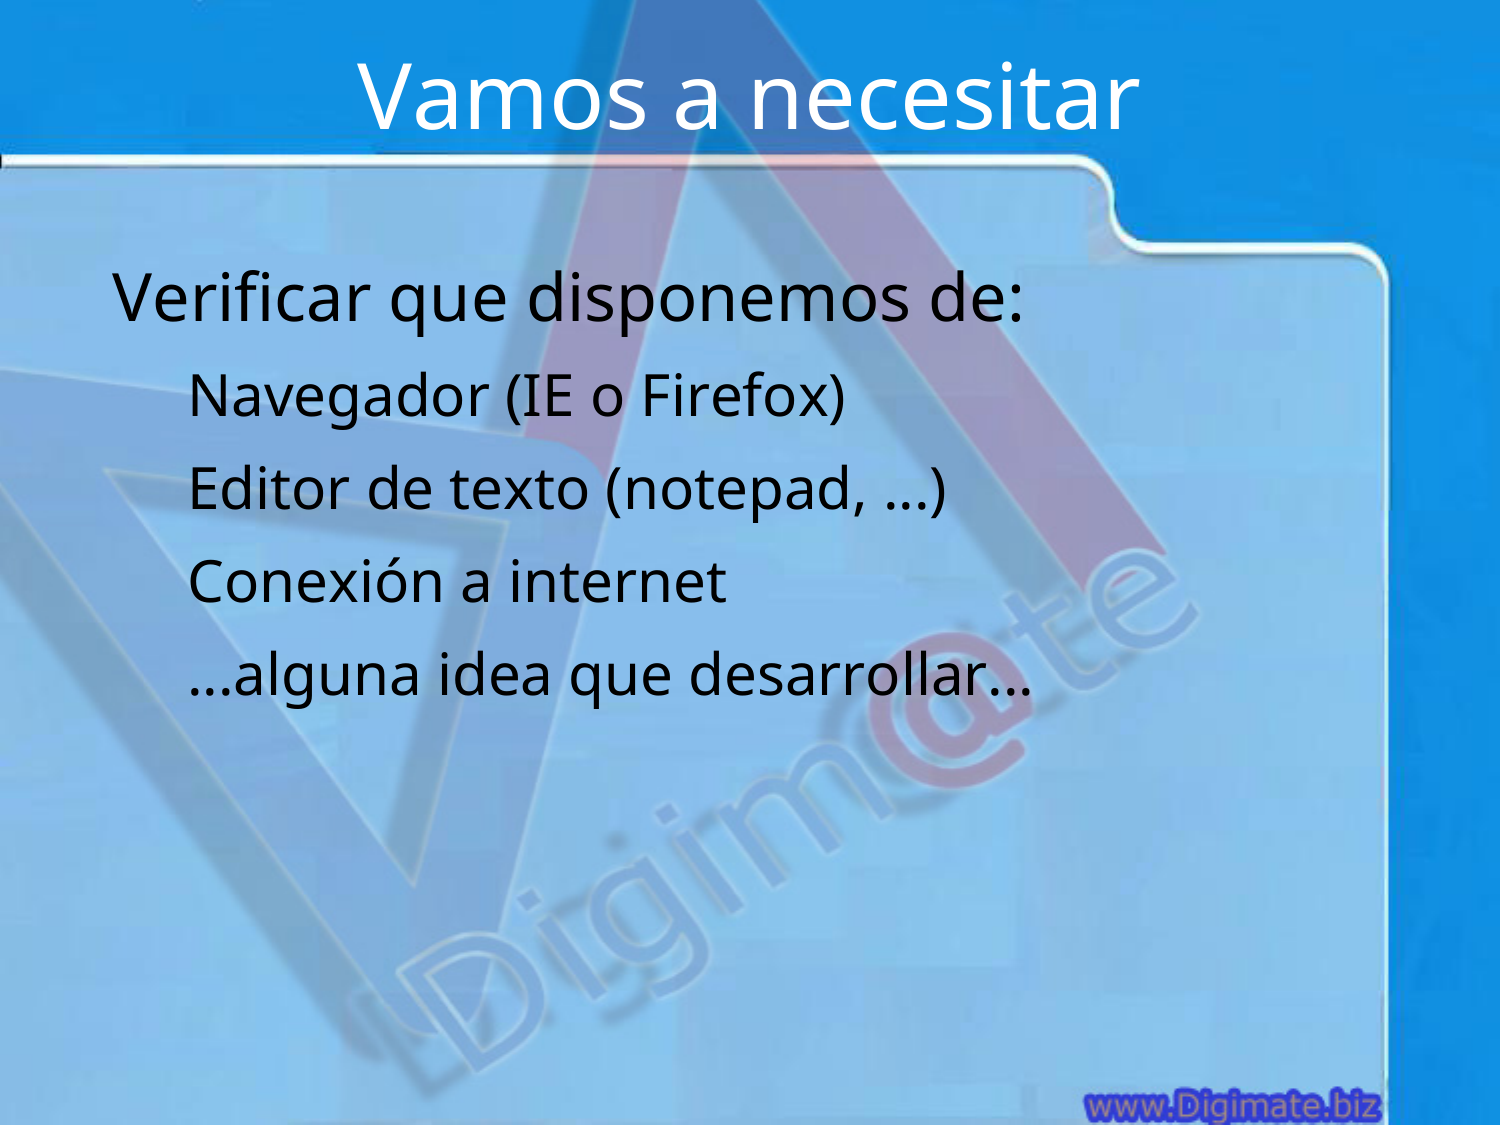

# Vamos a necesitar
Verificar que disponemos de:
Navegador (IE o Firefox)
Editor de texto (notepad, ...)
Conexión a internet
...alguna idea que desarrollar...